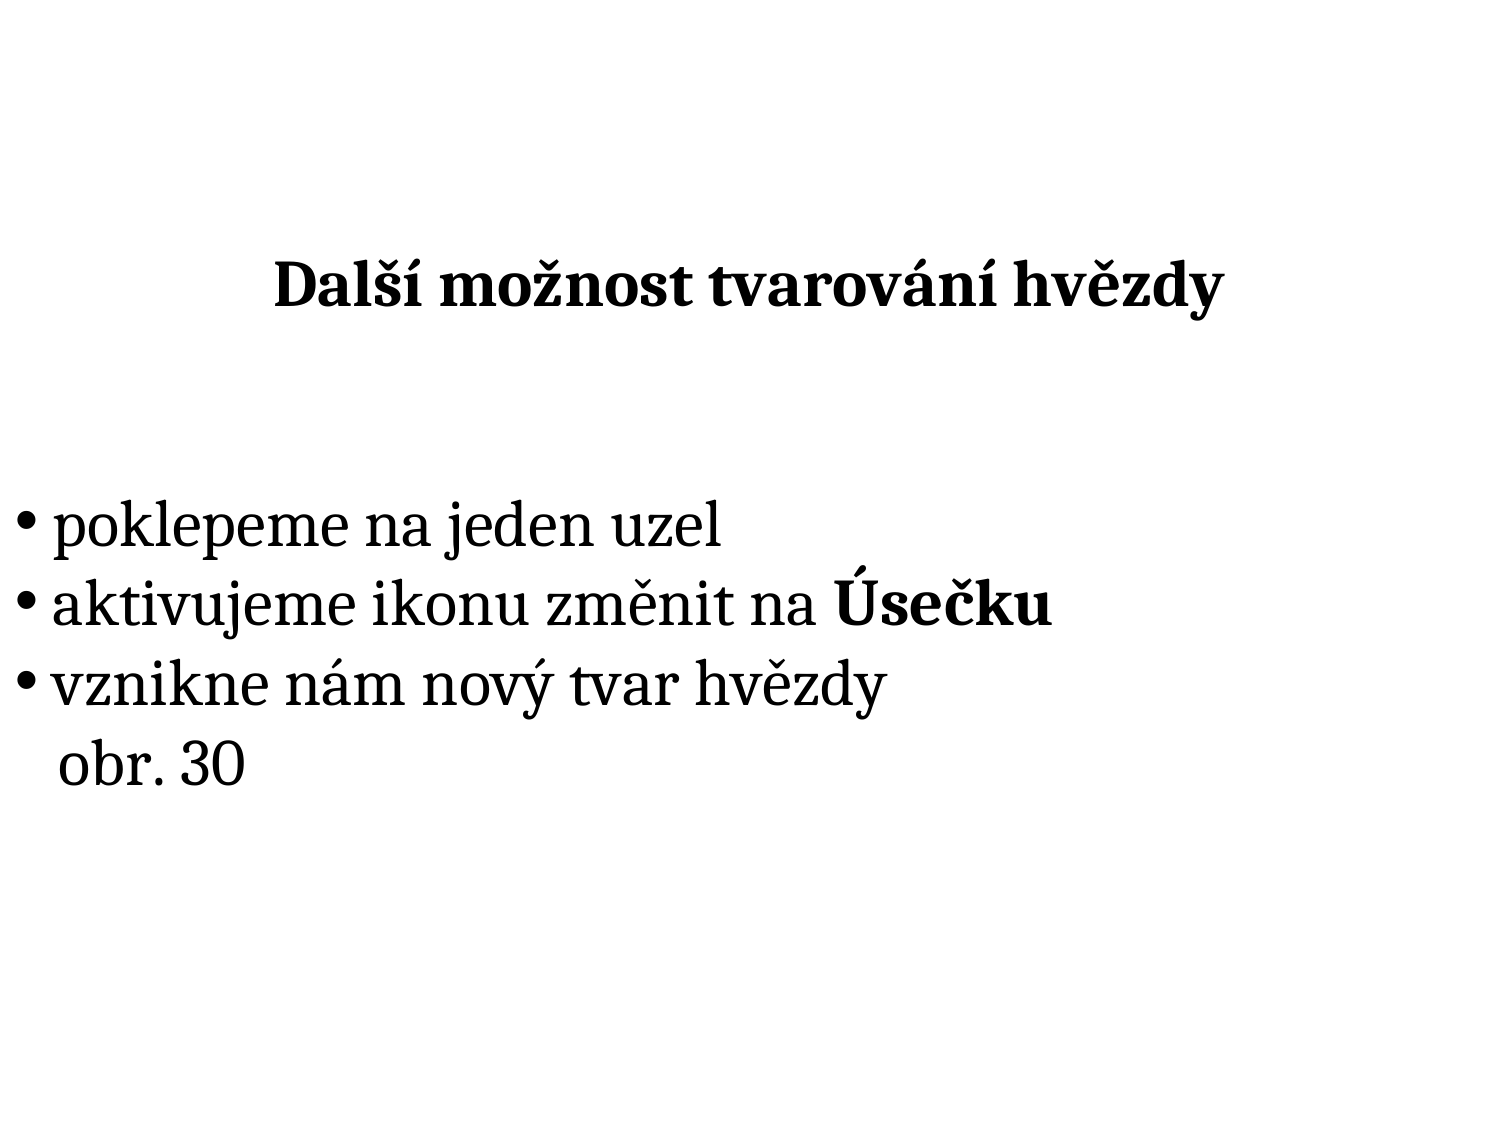

Další možnost tvarování hvězdy
 poklepeme na jeden uzel
 aktivujeme ikonu změnit na Úsečku
 vznikne nám nový tvar hvězdy
 obr. 30